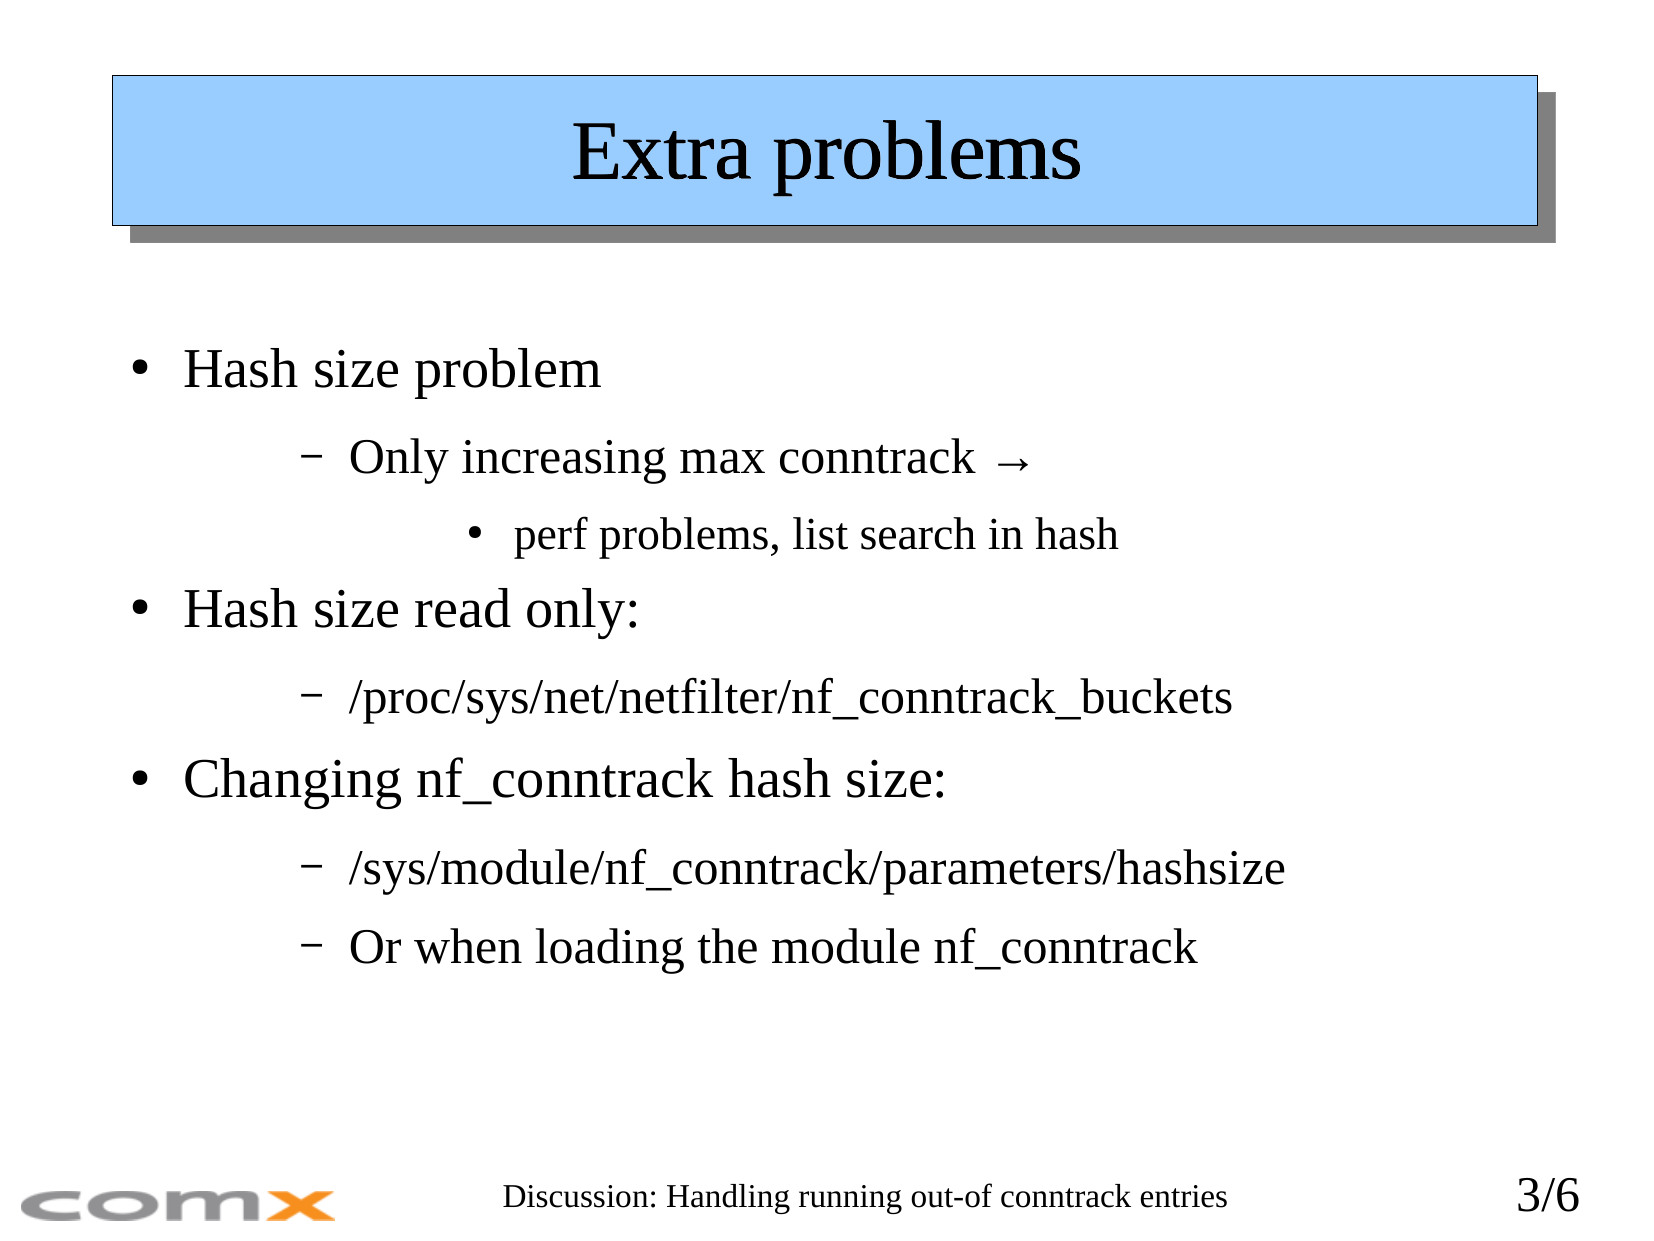

# Extra problems
Hash size problem
Only increasing max conntrack →
 perf problems, list search in hash
Hash size read only:
/proc/sys/net/netfilter/nf_conntrack_buckets
Changing nf_conntrack hash size:
/sys/module/nf_conntrack/parameters/hashsize
Or when loading the module nf_conntrack